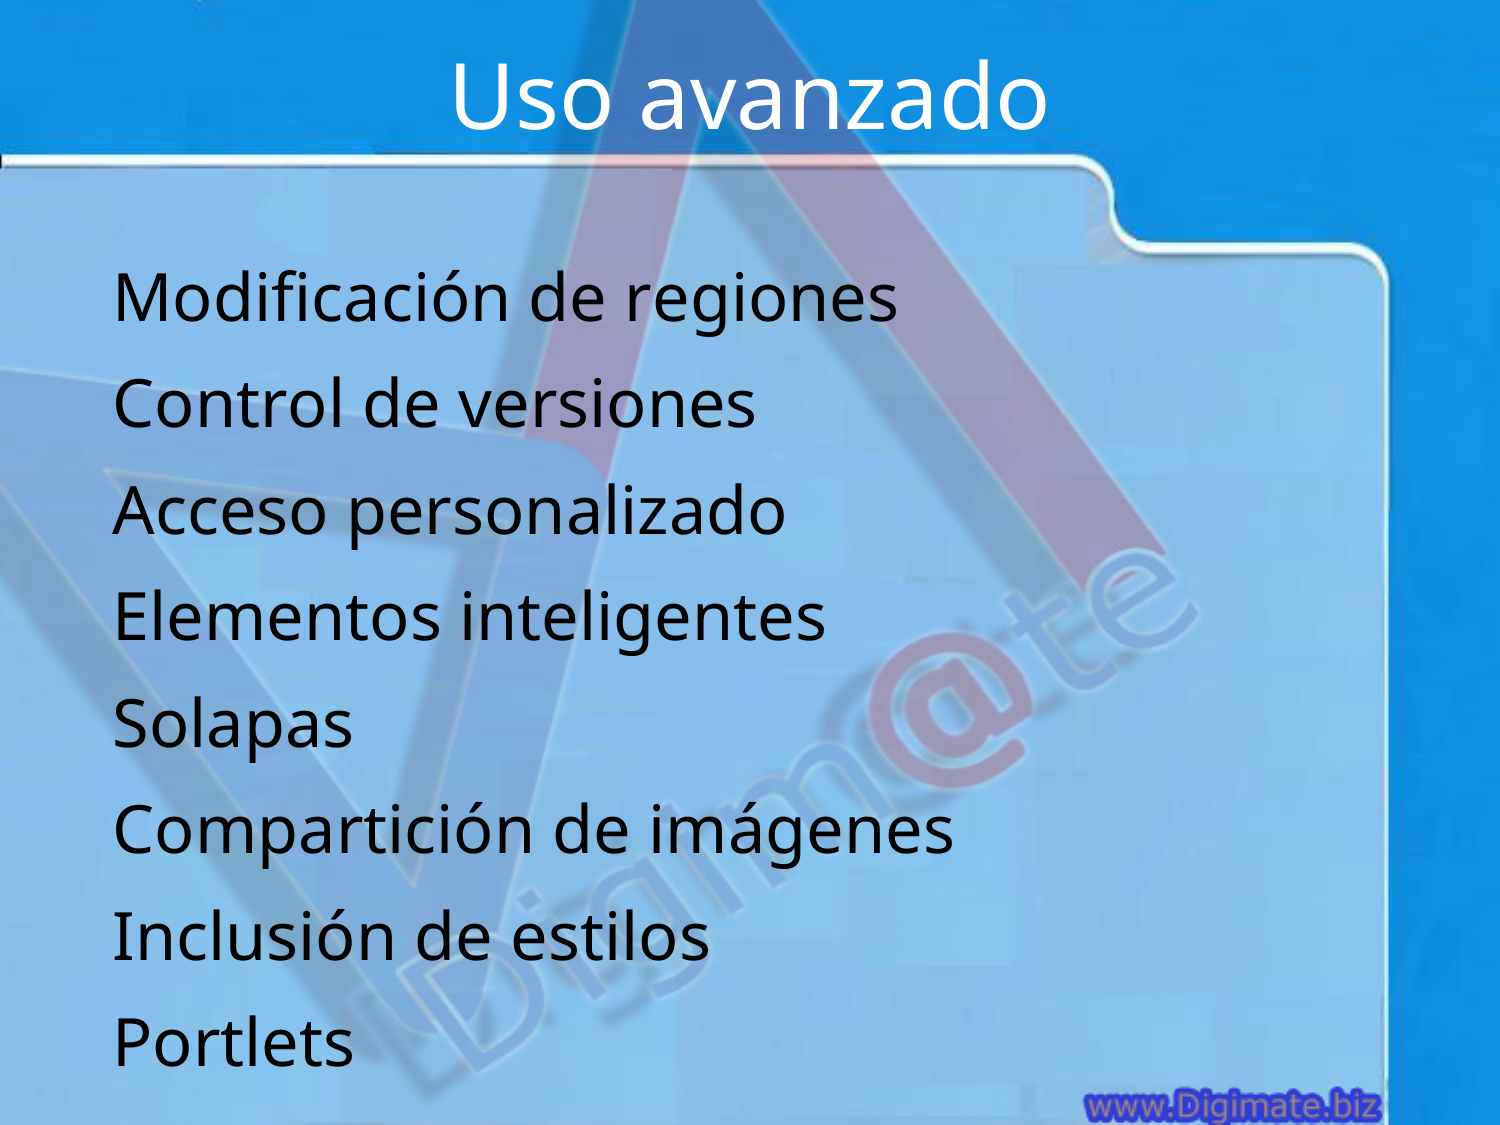

# Uso avanzado
Modificación de regiones
Control de versiones
Acceso personalizado
Elementos inteligentes
Solapas
Compartición de imágenes
Inclusión de estilos
Portlets